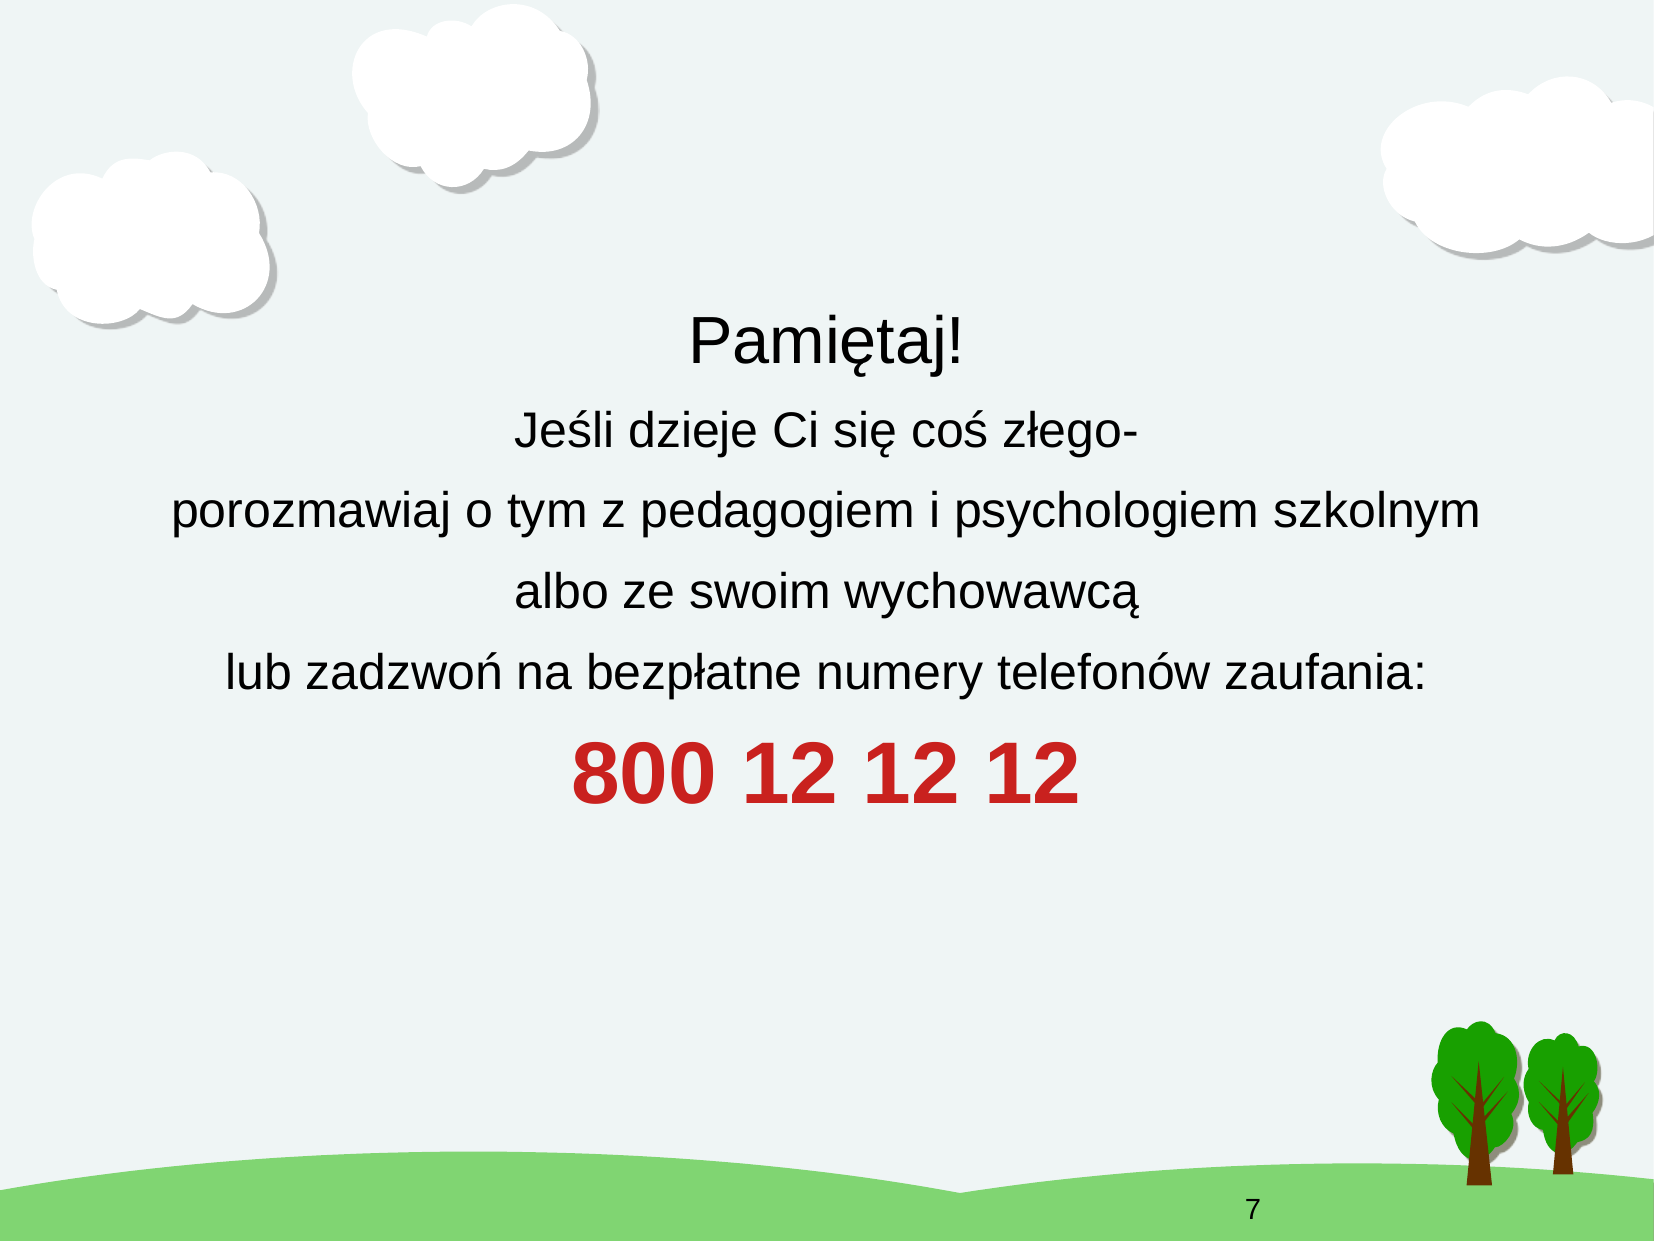

#
Pamiętaj!
Jeśli dzieje Ci się coś złego-
porozmawiaj o tym z pedagogiem i psychologiem szkolnym
albo ze swoim wychowawcą
lub zadzwoń na bezpłatne numery telefonów zaufania:
800 12 12 12